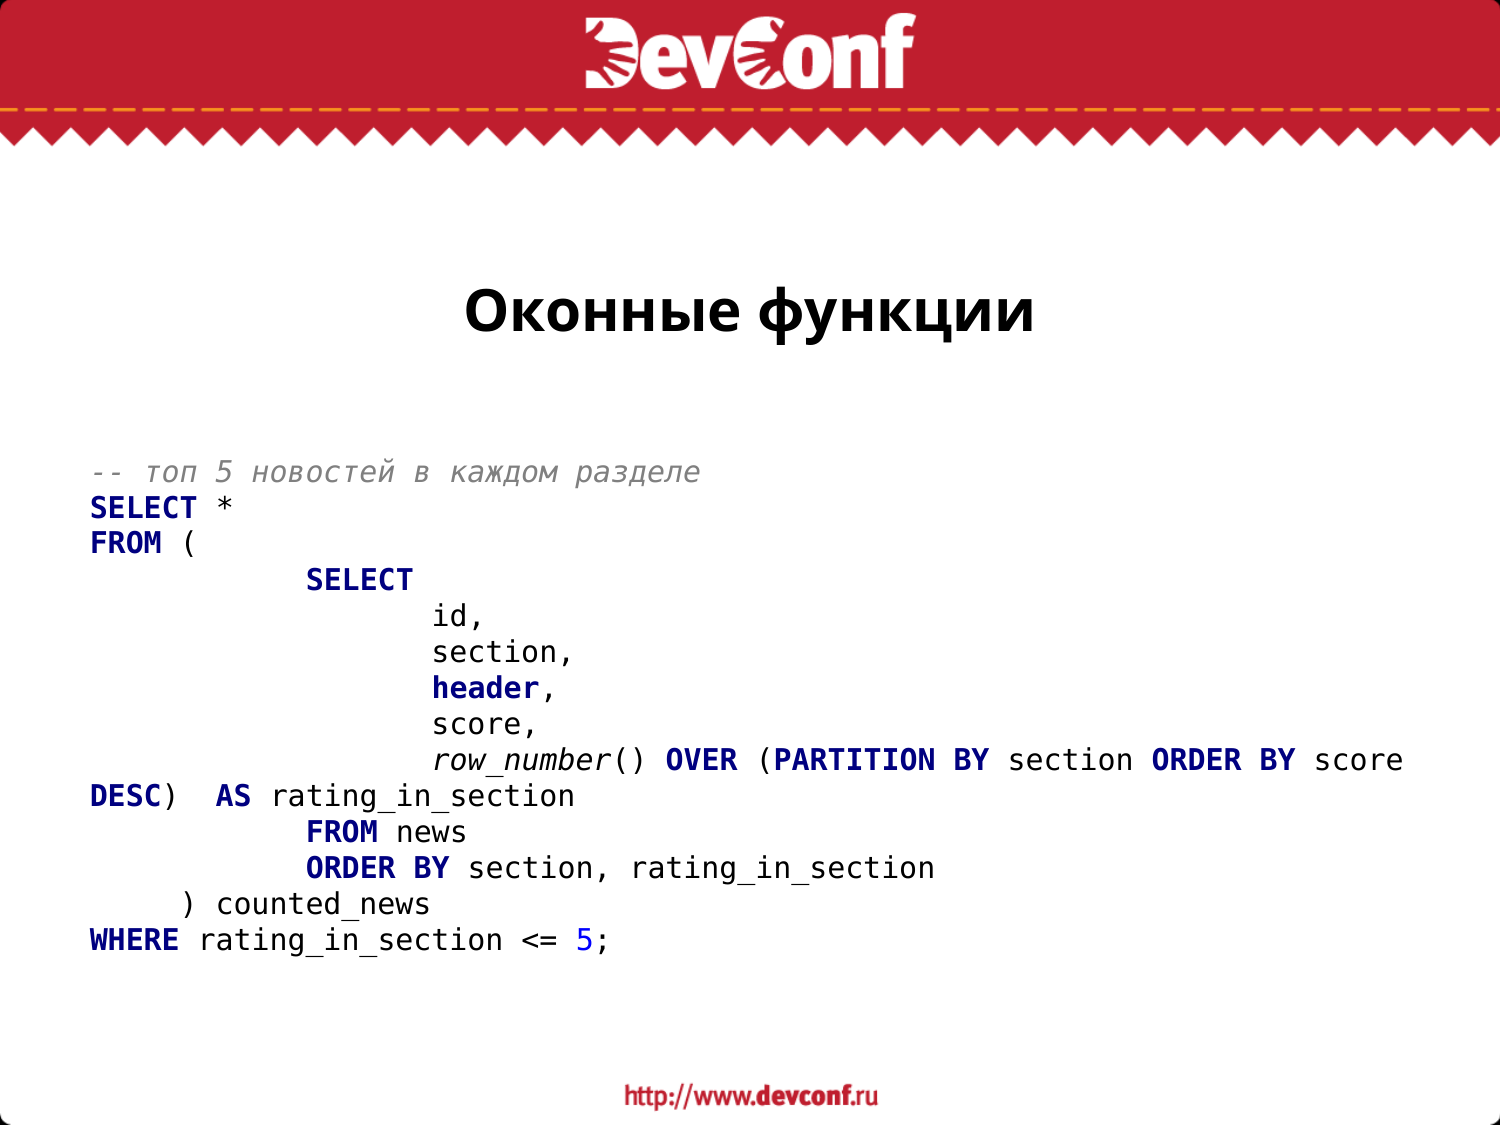

# Оконные функции
-- топ 5 новостей в каждом разделе
SELECT *
FROM (
 SELECT
 id,
 section,
 header,
 score,
 row_number() OVER (PARTITION BY section ORDER BY score DESC) AS rating_in_section
 FROM news
 ORDER BY section, rating_in_section
 ) counted_news
WHERE rating_in_section <= 5;